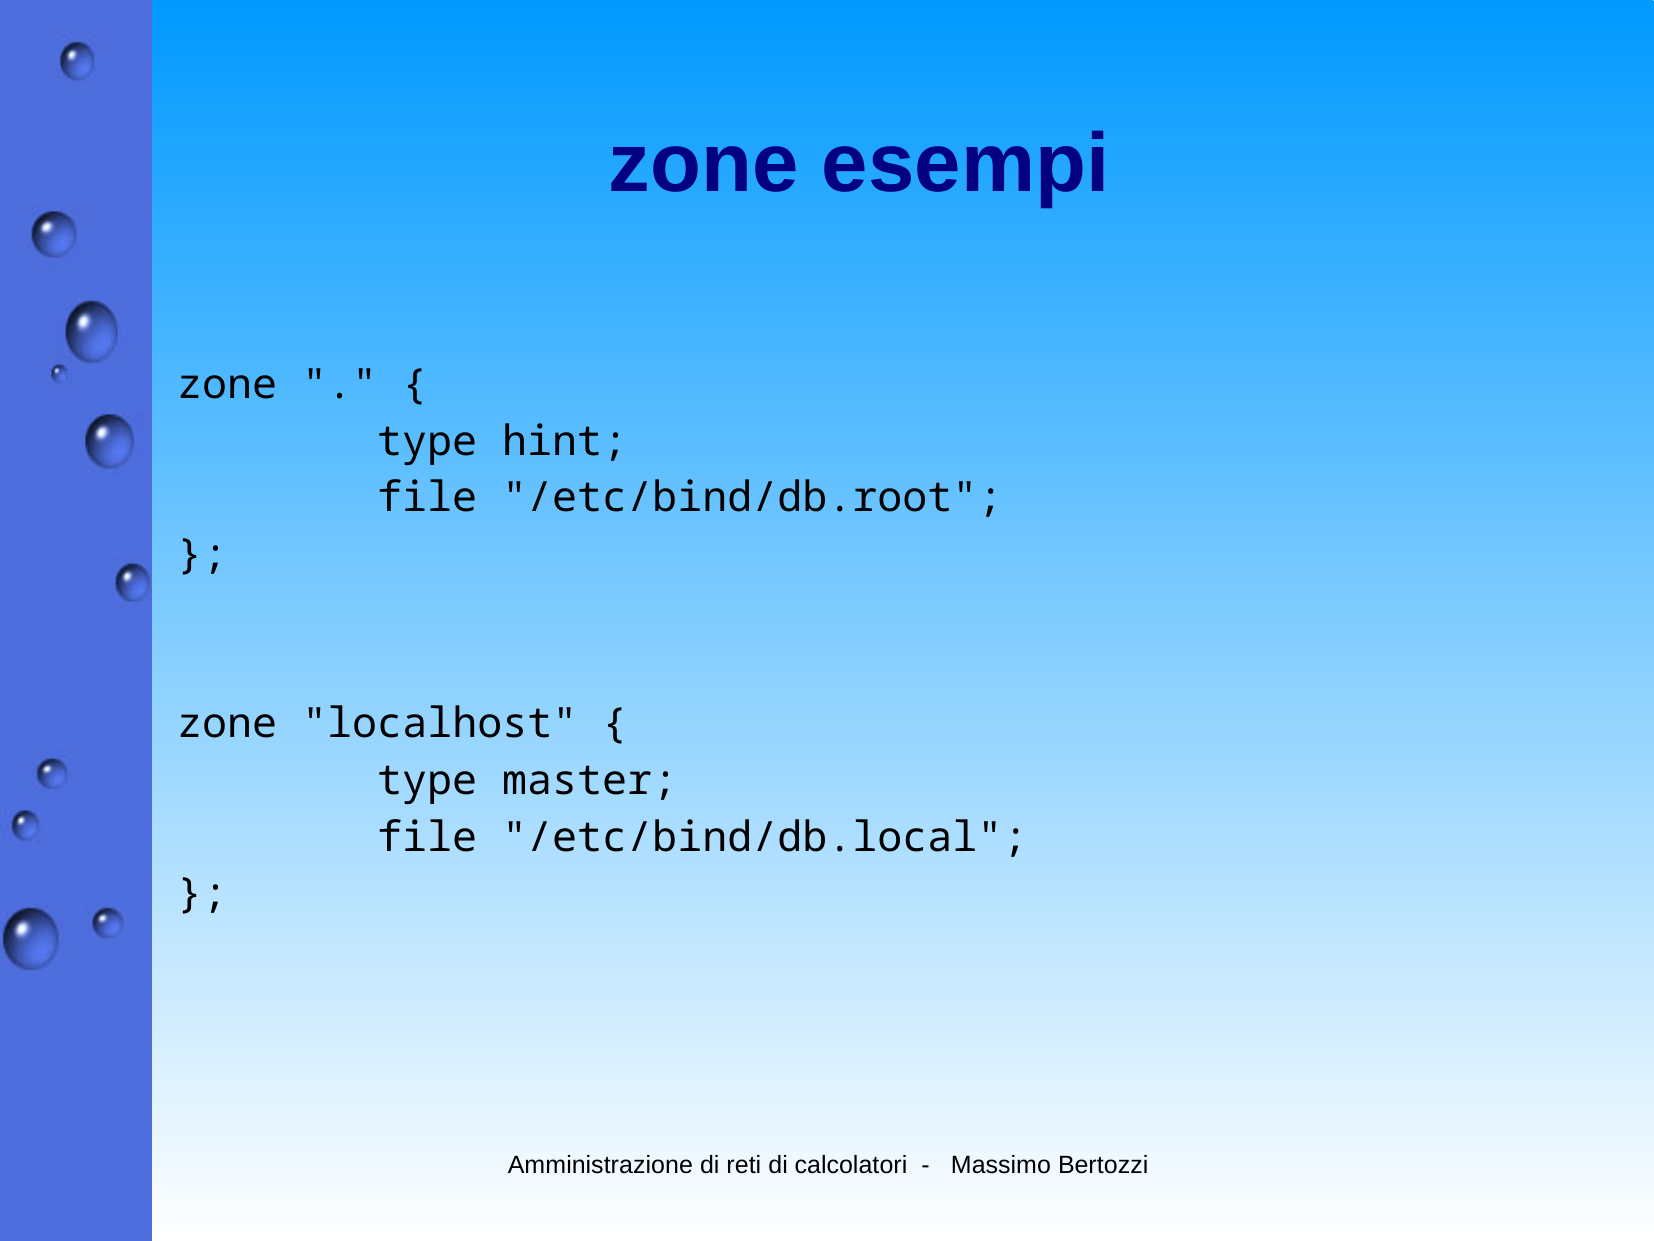

# zone esempi
zone "." {
 type hint;
 file "/etc/bind/db.root";
};
zone "localhost" {
 type master;
 file "/etc/bind/db.local";
};